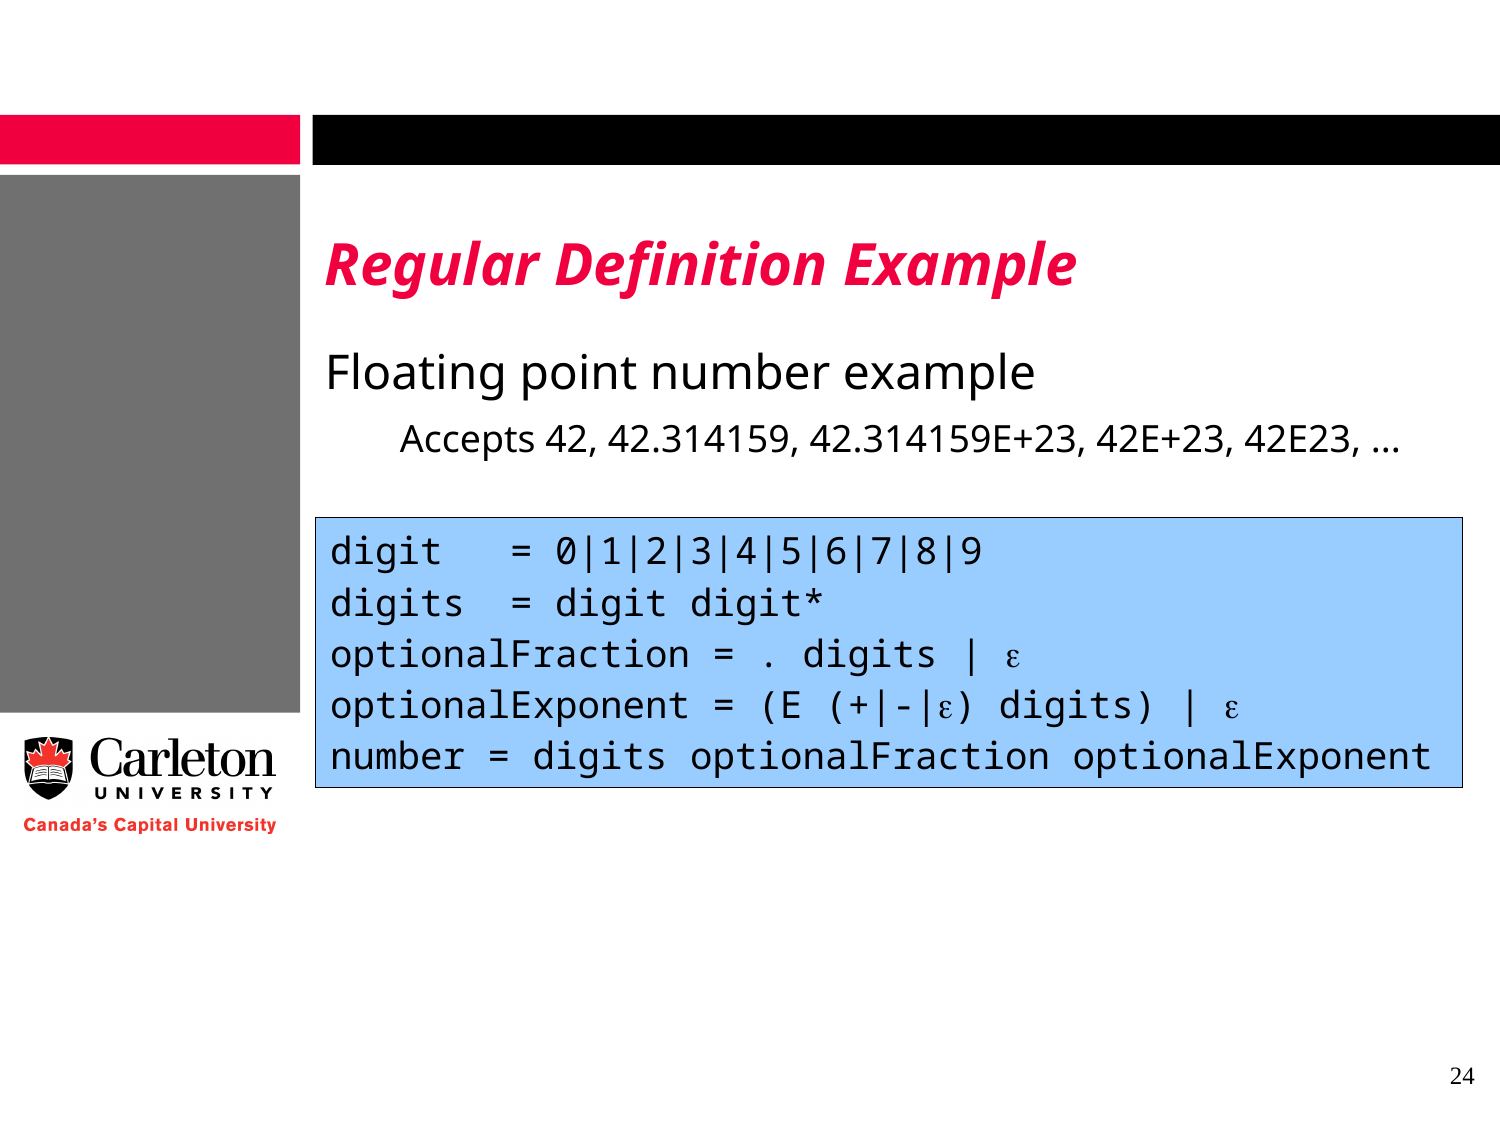

# Regular Definition Example
Floating point number example
Accepts 42, 42.314159, 42.314159E+23, 42E+23, 42E23, ...
digit = 0|1|2|3|4|5|6|7|8|9
digits = digit digit*
optionalFraction = . digits | e
optionalExponent = (E (+|-|e) digits) | e
number = digits optionalFraction optionalExponent
24